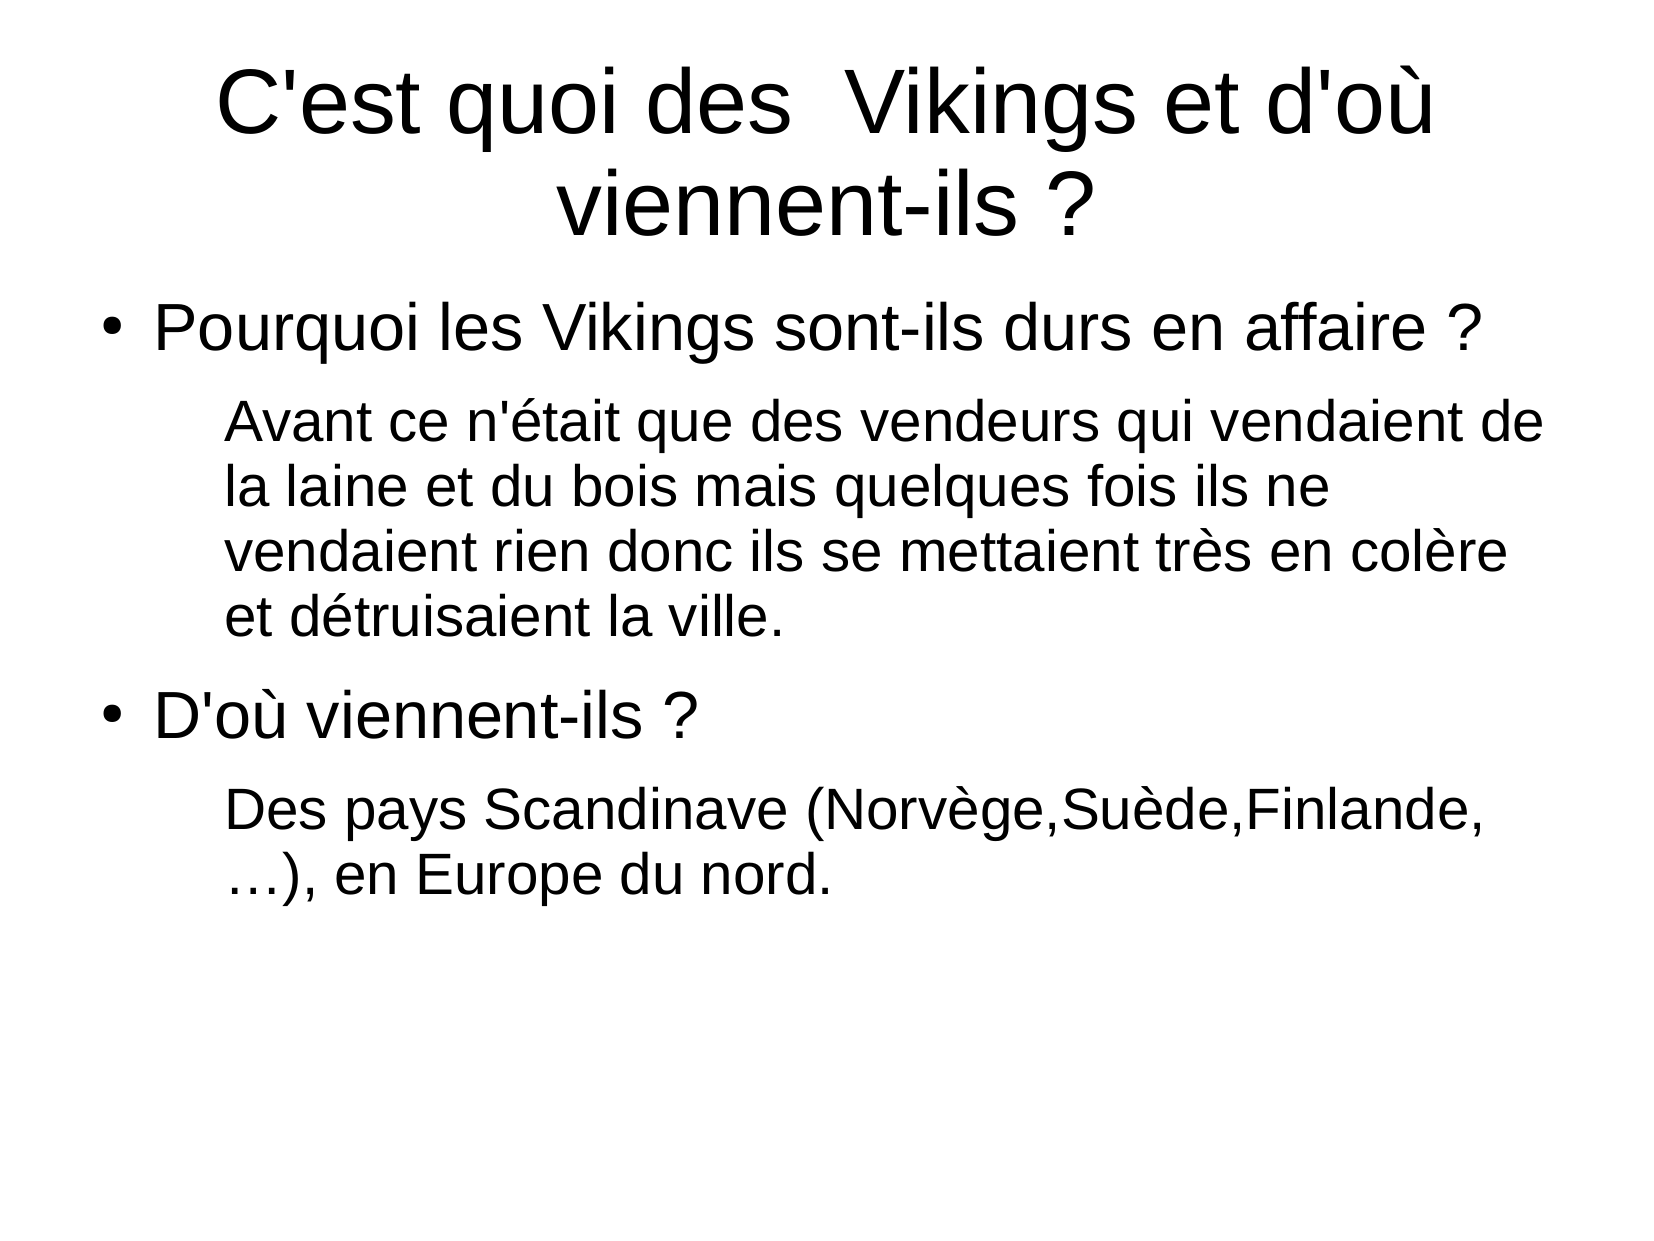

# C'est quoi des Vikings et d'où viennent-ils ?
Pourquoi les Vikings sont-ils durs en affaire ?
Avant ce n'était que des vendeurs qui vendaient de la laine et du bois mais quelques fois ils ne vendaient rien donc ils se mettaient très en colère et détruisaient la ville.
D'où viennent-ils ?
Des pays Scandinave (Norvège,Suède,Finlande,…), en Europe du nord.